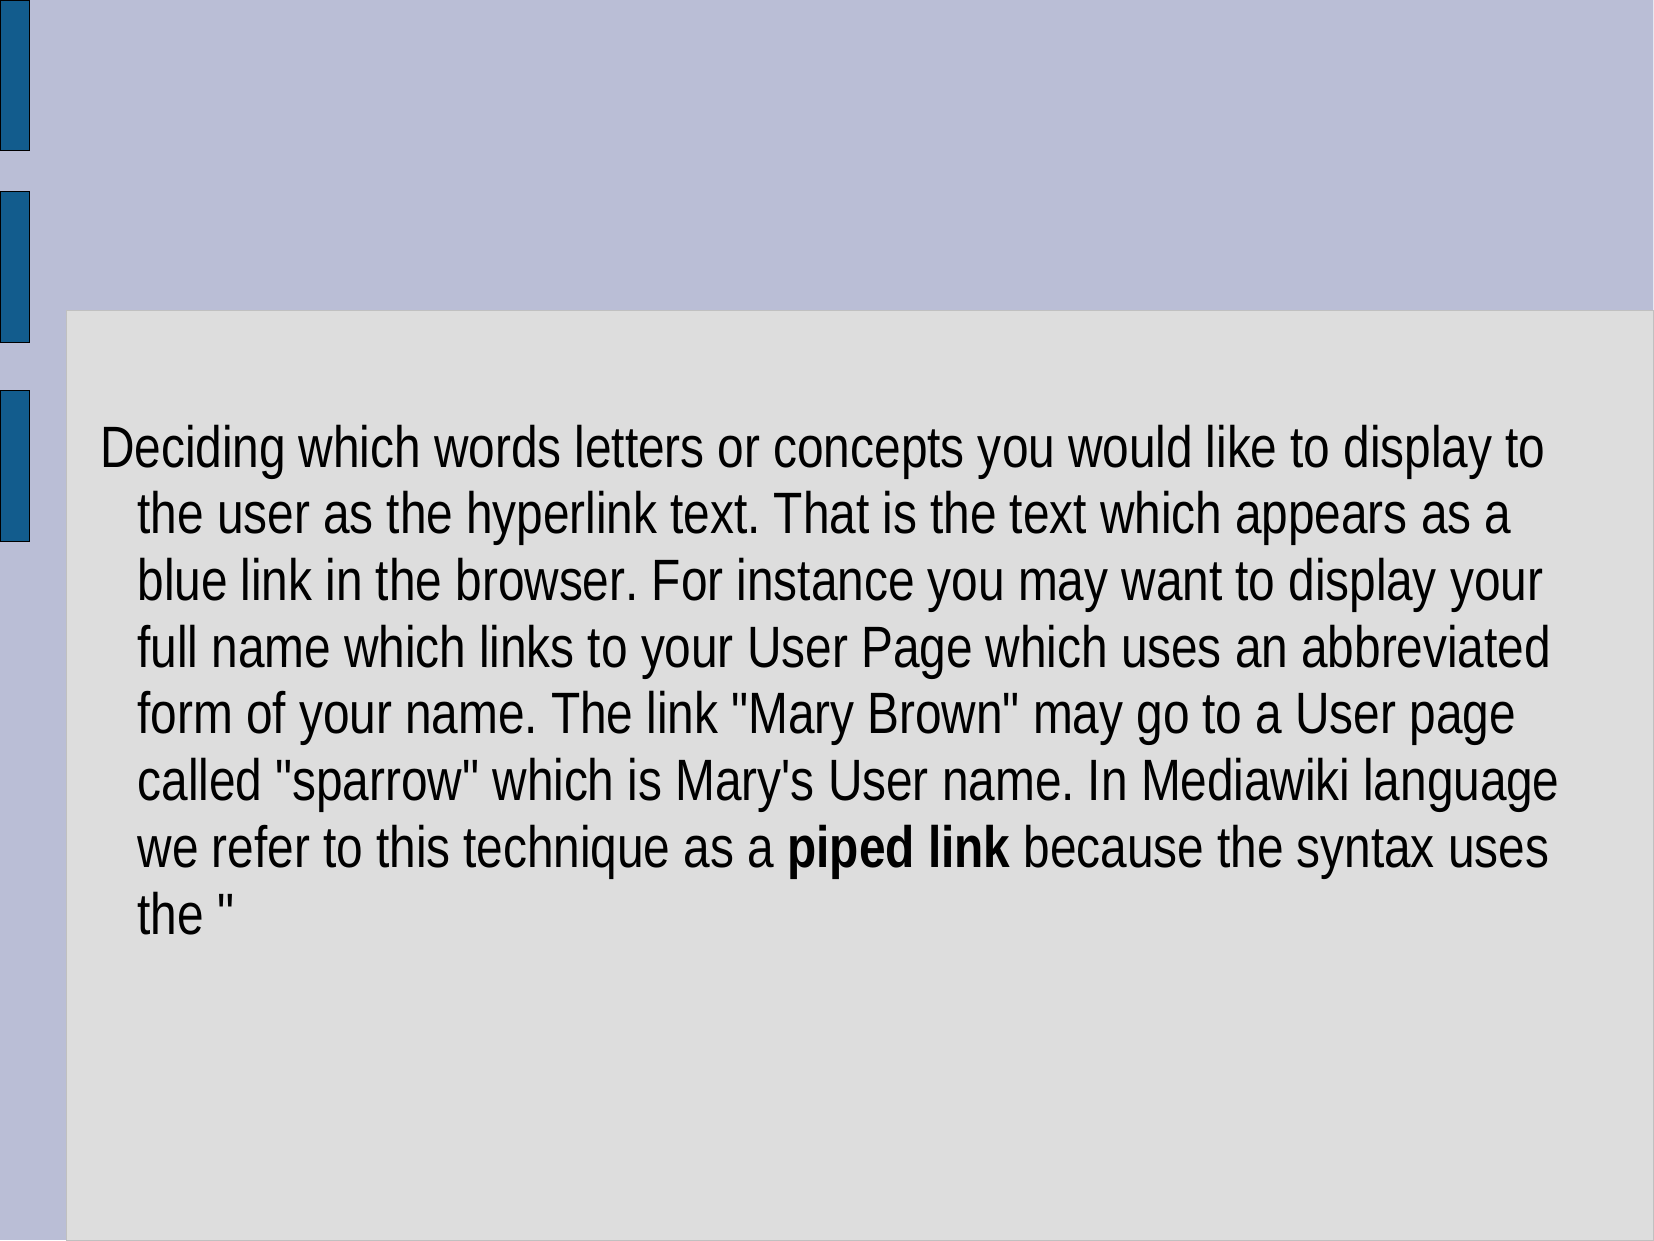

Deciding which words letters or concepts you would like to display to the user as the hyperlink text. That is the text which appears as a blue link in the browser. For instance you may want to display your full name which links to your User Page which uses an abbreviated form of your name. The link "Mary Brown" may go to a User page called "sparrow" which is Mary's User name. In Mediawiki language we refer to this technique as a piped link because the syntax uses the "